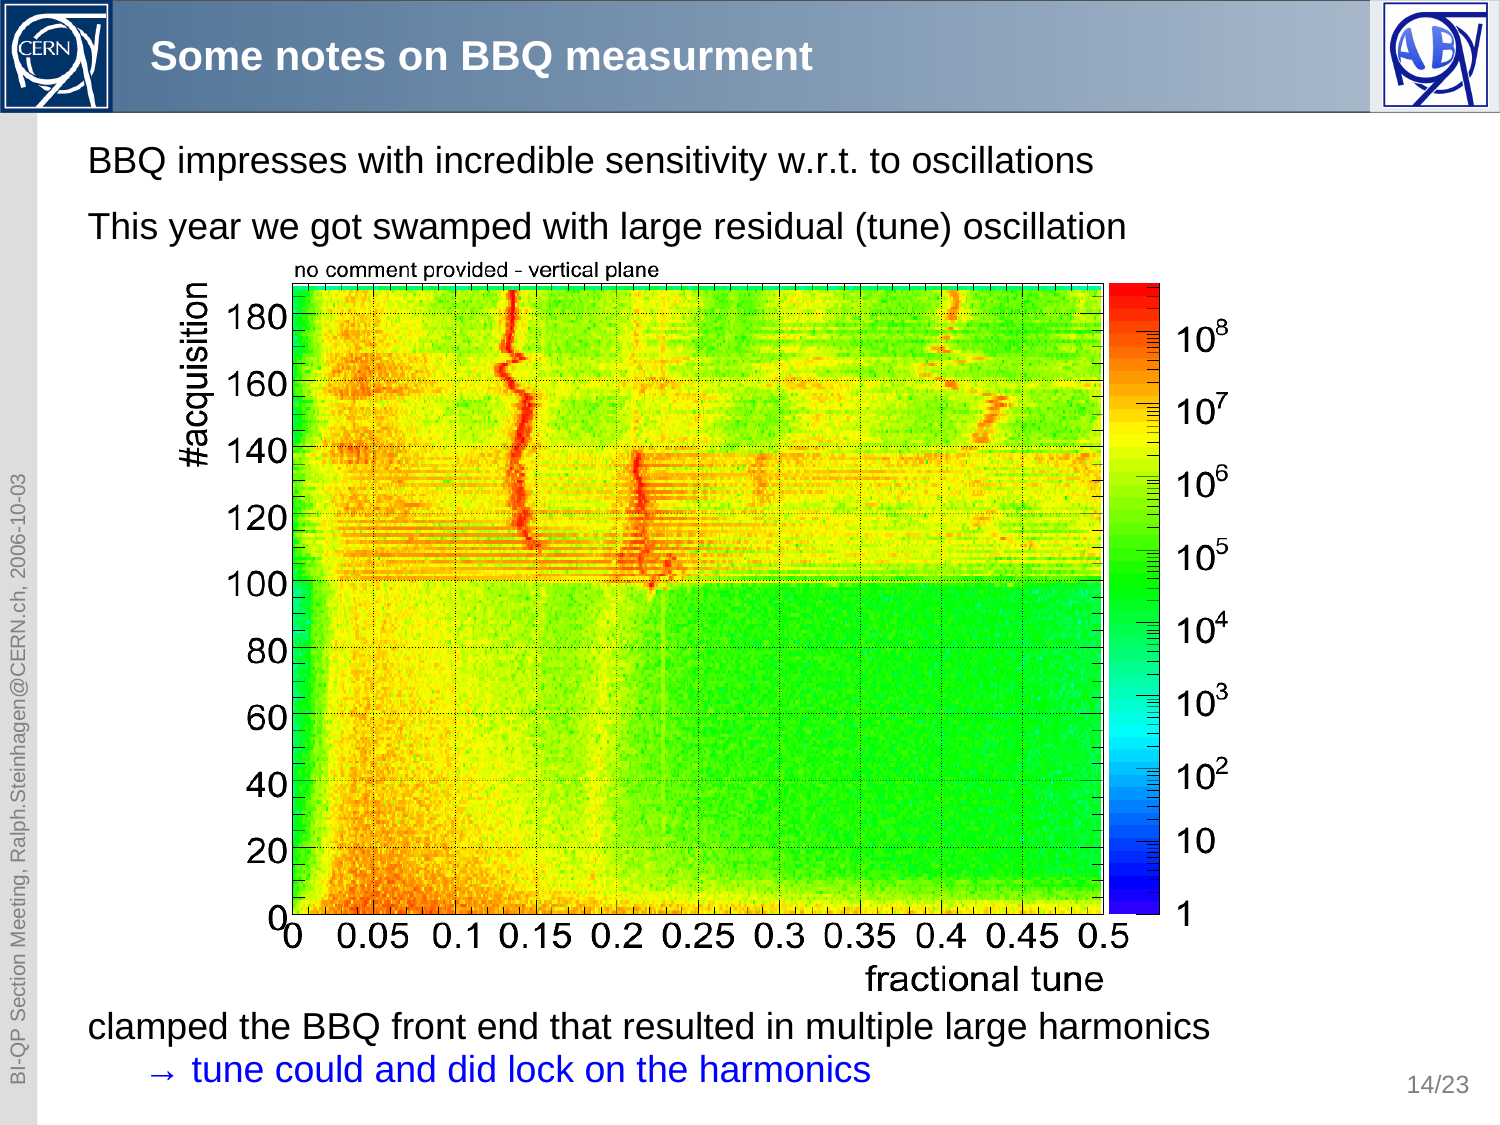

# Some notes on BBQ measurment
BBQ impresses with incredible sensitivity w.r.t. to oscillations
This year we got swamped with large residual (tune) oscillation
clamped the BBQ front end that resulted in multiple large harmonics 		→ tune could and did lock on the harmonics